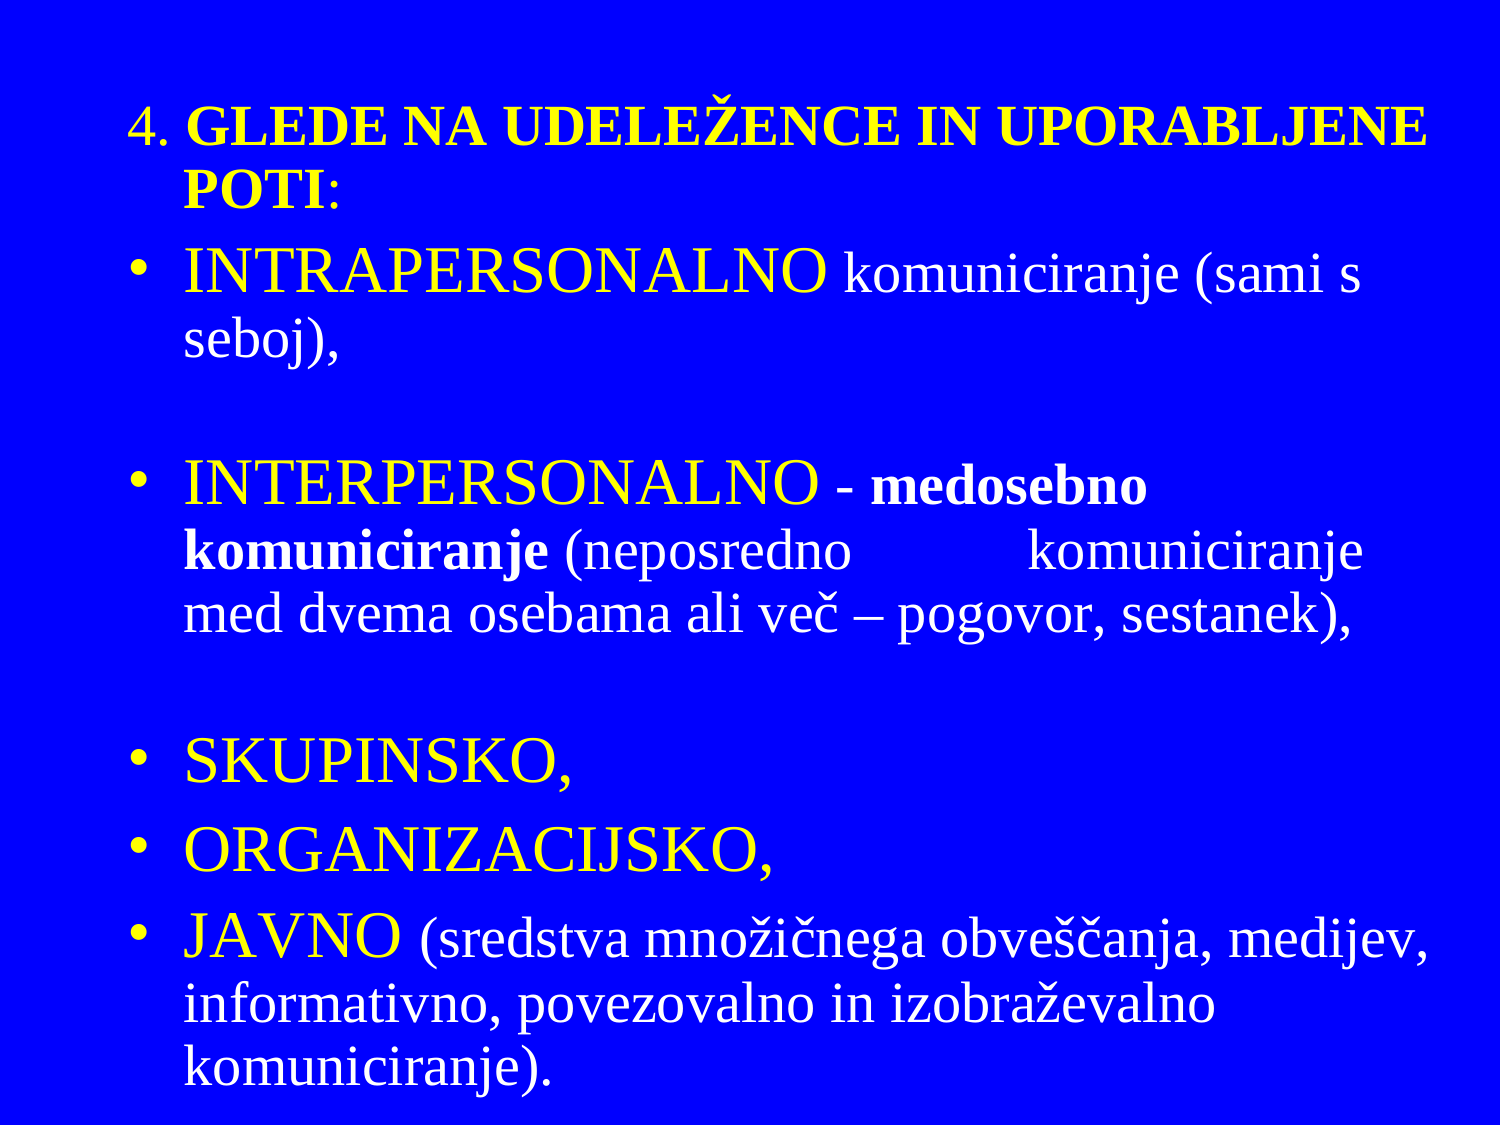

# 4. GLEDE NA UDELEŽENCE IN UPORABLJENE POTI:
INTRAPERSONALNO komuniciranje (sami s seboj),
INTERPERSONALNO - medosebno komuniciranje (neposredno 	komuniciranje med dvema osebama ali več – pogovor, sestanek),
SKUPINSKO,
ORGANIZACIJSKO,
JAVNO (sredstva množičnega obveščanja, medijev, informativno, povezovalno in izobraževalno komuniciranje).